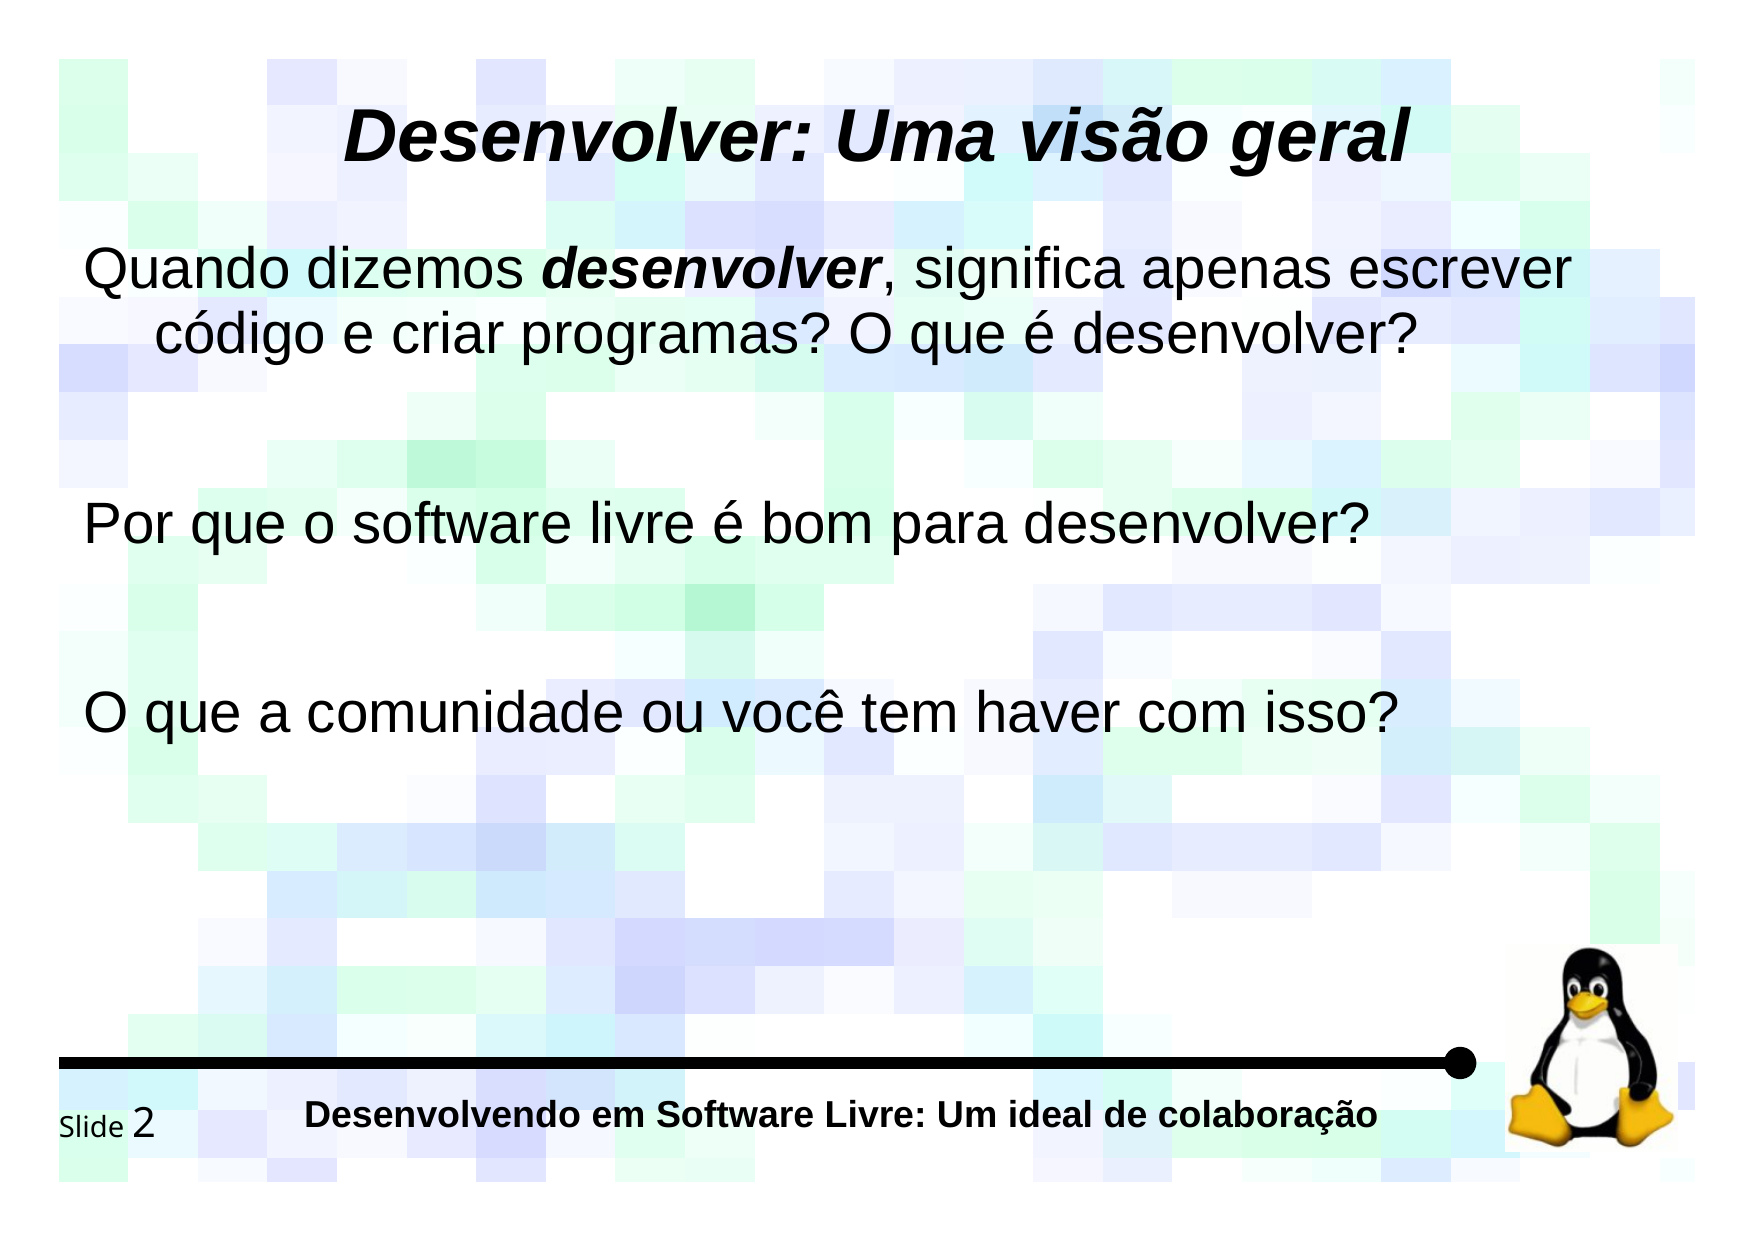

# Desenvolver: Uma visão geral
Quando dizemos desenvolver, significa apenas escrever código e criar programas? O que é desenvolver?
Por que o software livre é bom para desenvolver?
O que a comunidade ou você tem haver com isso?